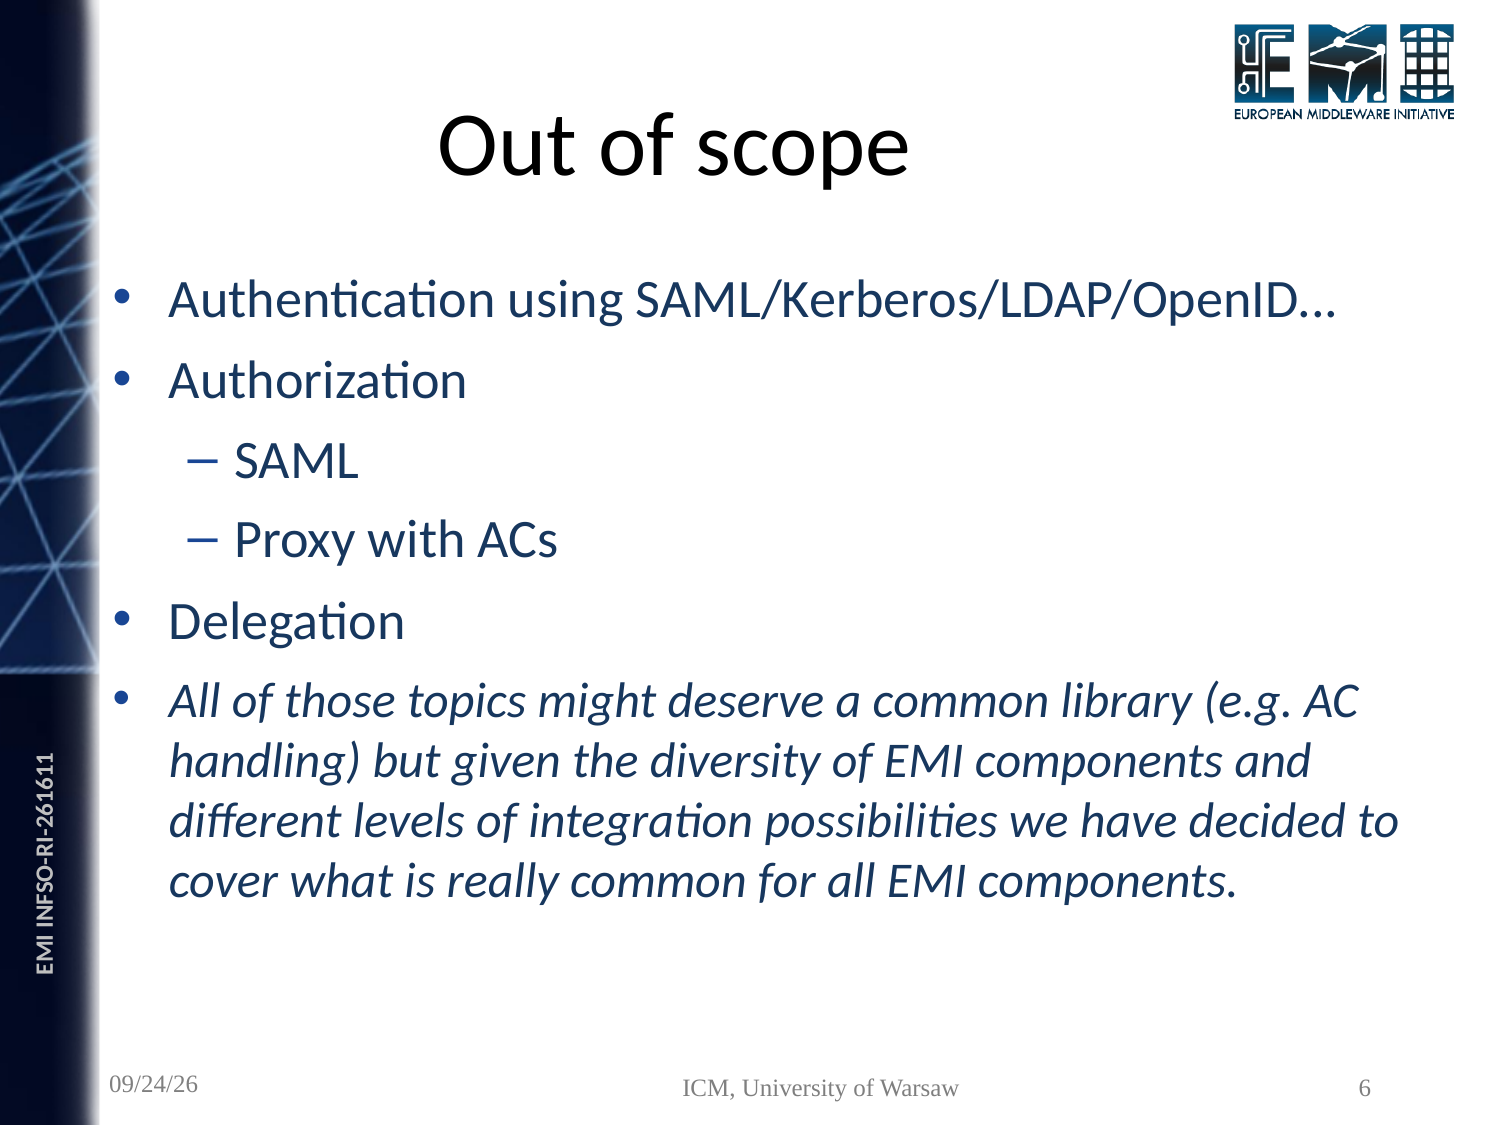

# Out of scope
Authentication using SAML/Kerberos/LDAP/OpenID...
Authorization
SAML
Proxy with ACs
Delegation
All of those topics might deserve a common library (e.g. AC handling) but given the diversity of EMI components and different levels of integration possibilities we have decided to cover what is really common for all EMI components.
6